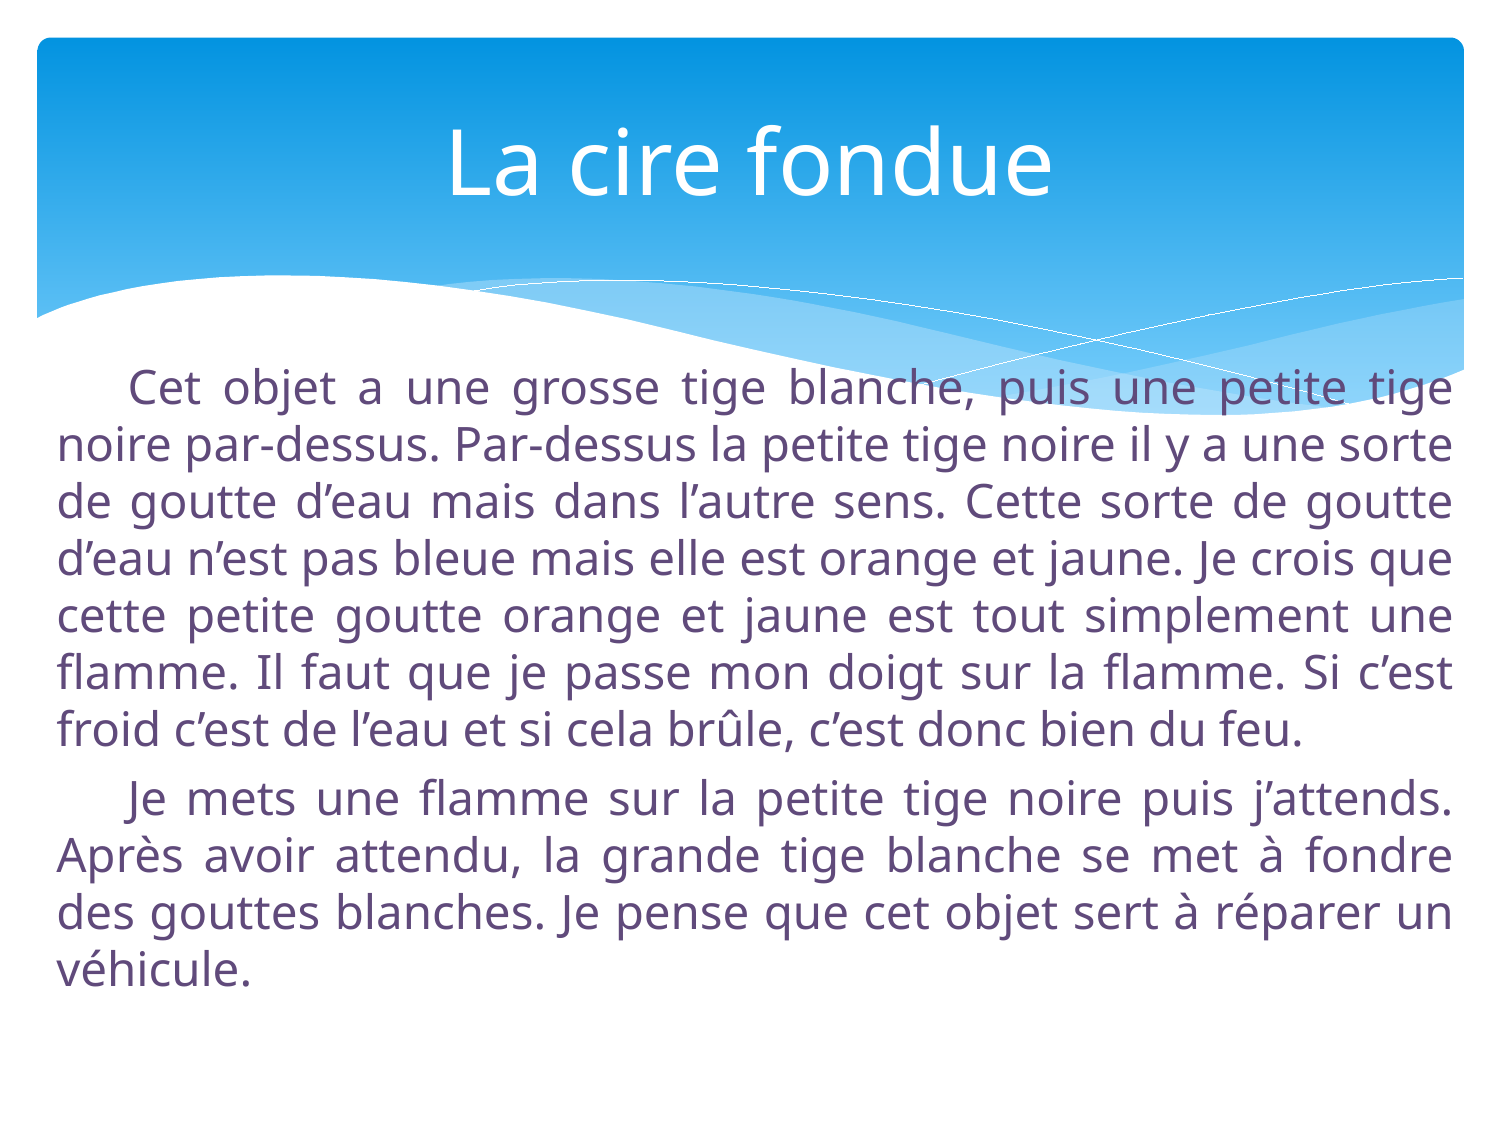

La cire fondue
# Cet objet a une grosse tige blanche, puis une petite tige noire par-dessus. Par-dessus la petite tige noire il y a une sorte de goutte d’eau mais dans l’autre sens. Cette sorte de goutte d’eau n’est pas bleue mais elle est orange et jaune. Je crois que cette petite goutte orange et jaune est tout simplement une flamme. Il faut que je passe mon doigt sur la flamme. Si c’est froid c’est de l’eau et si cela brûle, c’est donc bien du feu.
	Je mets une flamme sur la petite tige noire puis j’attends. Après avoir attendu, la grande tige blanche se met à fondre des gouttes blanches. Je pense que cet objet sert à réparer un véhicule.